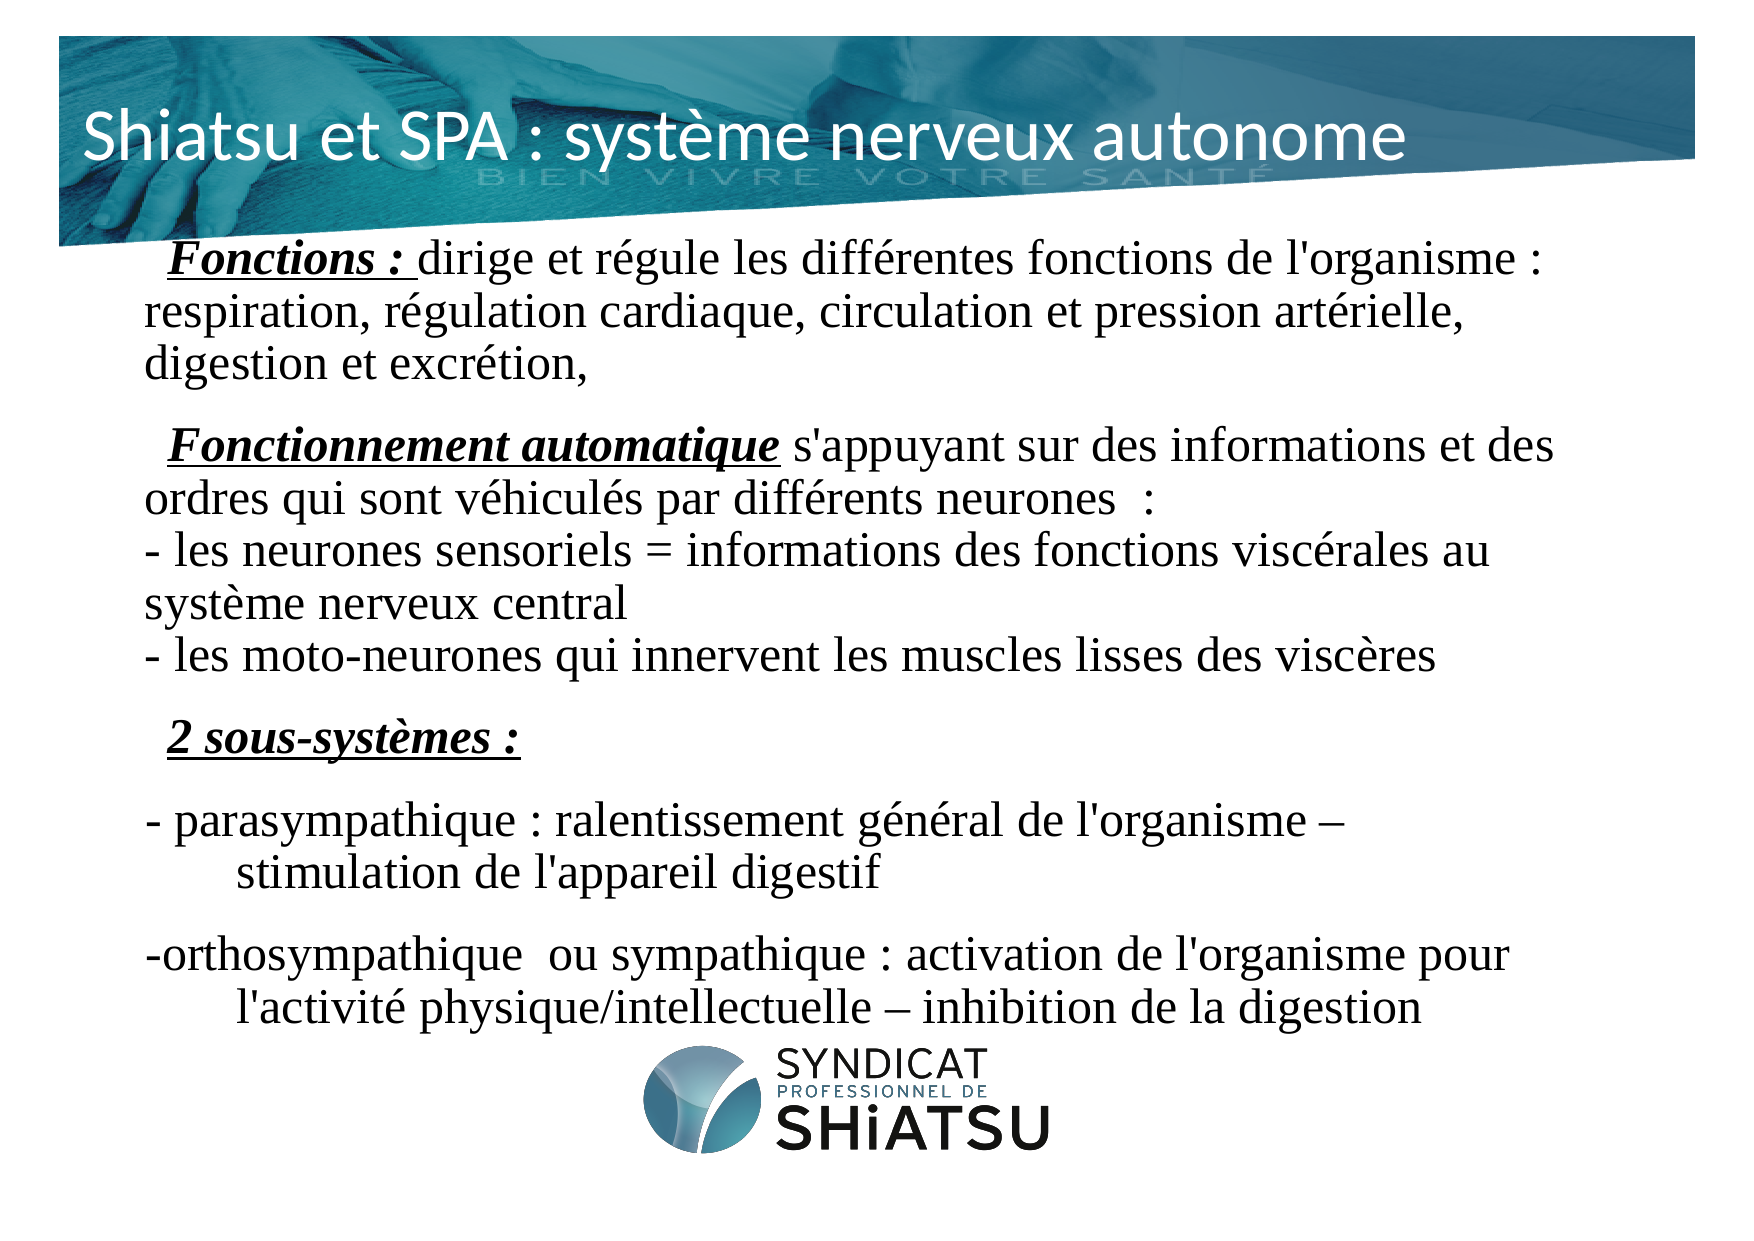

# Shiatsu et SPA : système nerveux autonome
Fonctions : dirige et régule les différentes fonctions de l'organisme : respiration, régulation cardiaque, circulation et pression artérielle, digestion et excrétion,
Fonctionnement automatique s'appuyant sur des informations et des ordres qui sont véhiculés par différents neurones  :
- les neurones sensoriels = informations des fonctions viscérales au système nerveux central
- les moto-neurones qui innervent les muscles lisses des viscères
2 sous-systèmes :
- parasympathique : ralentissement général de l'organisme – stimulation de l'appareil digestif
-orthosympathique  ou sympathique : activation de l'organisme pour l'activité physique/intellectuelle – inhibition de la digestion